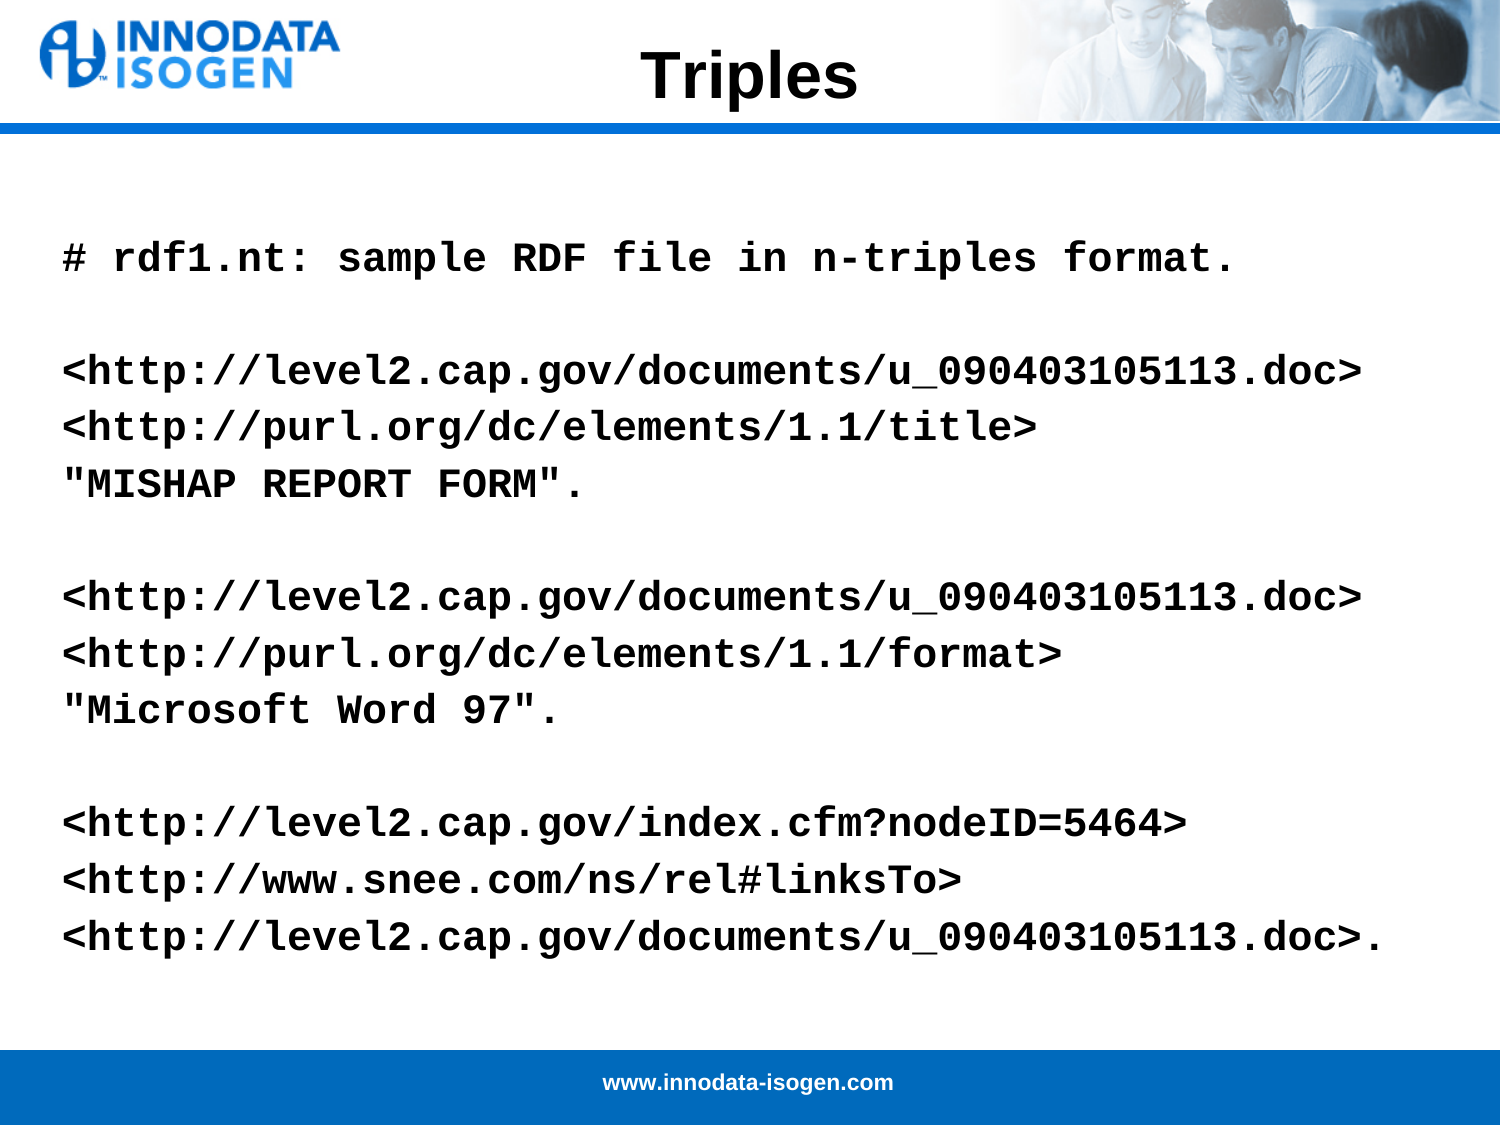

# Triples
# rdf1.nt: sample RDF file in n-triples format.
<http://level2.cap.gov/documents/u_090403105113.doc>
<http://purl.org/dc/elements/1.1/title>
"MISHAP REPORT FORM".
<http://level2.cap.gov/documents/u_090403105113.doc>
<http://purl.org/dc/elements/1.1/format>
"Microsoft Word 97".
<http://level2.cap.gov/index.cfm?nodeID=5464>
<http://www.snee.com/ns/rel#linksTo>
<http://level2.cap.gov/documents/u_090403105113.doc>.